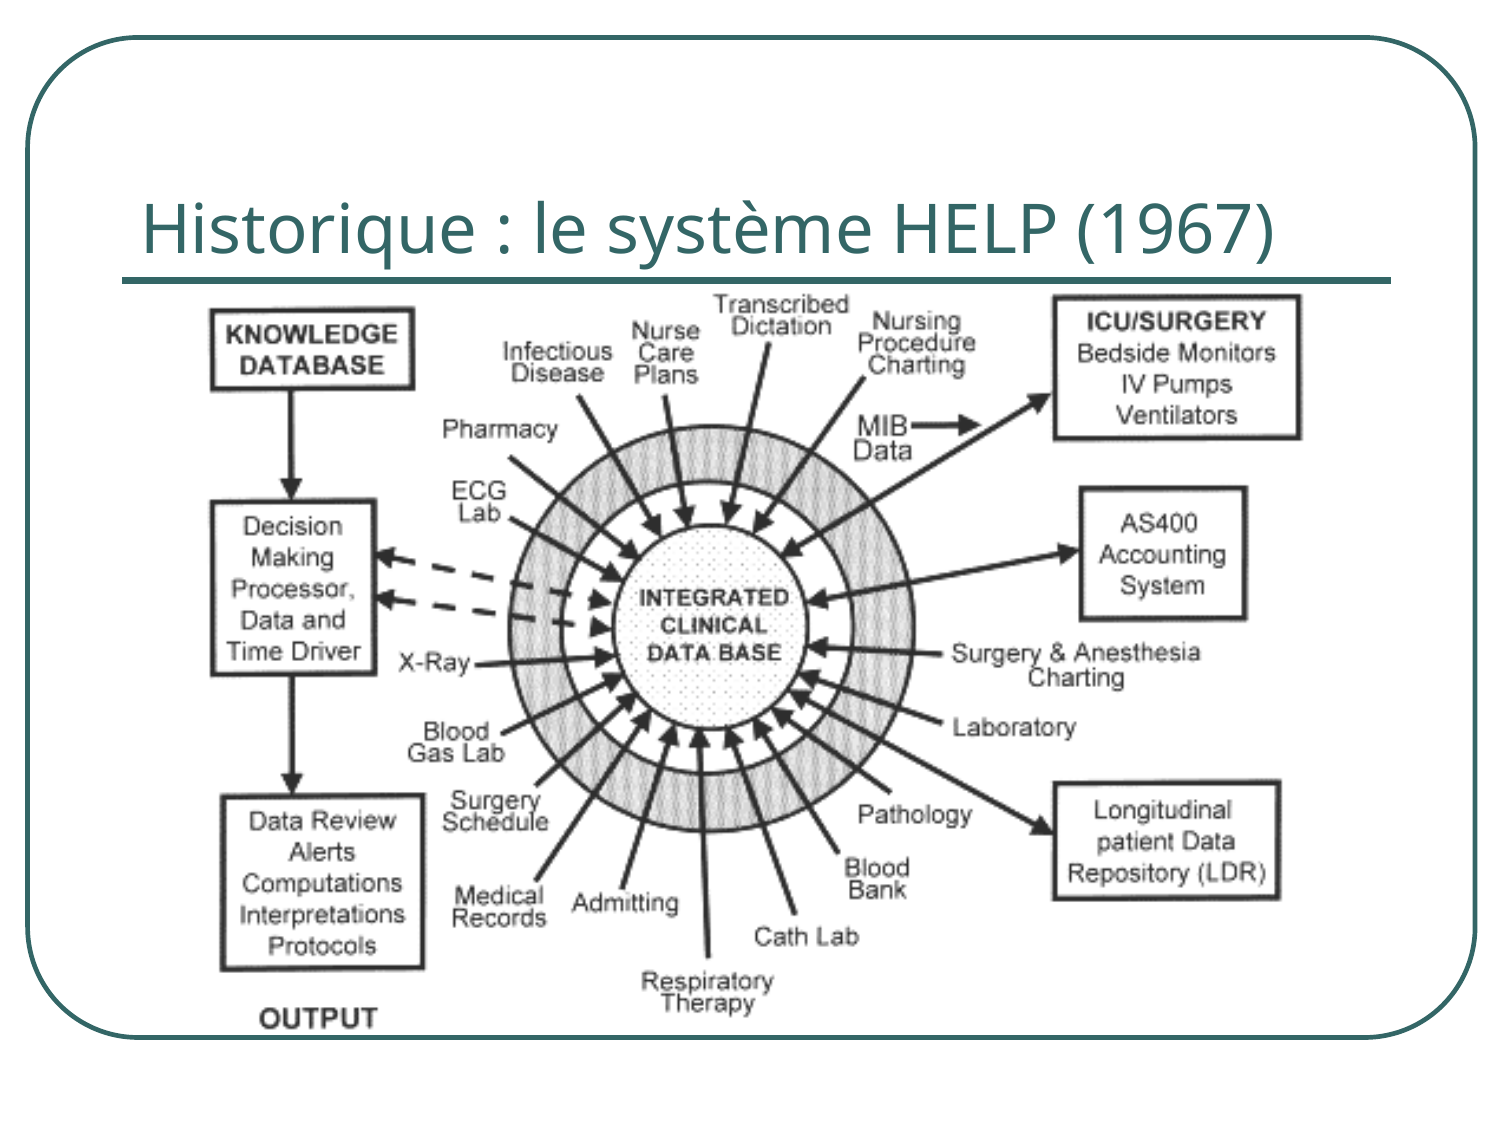

# Historique : le système HELP (1967)